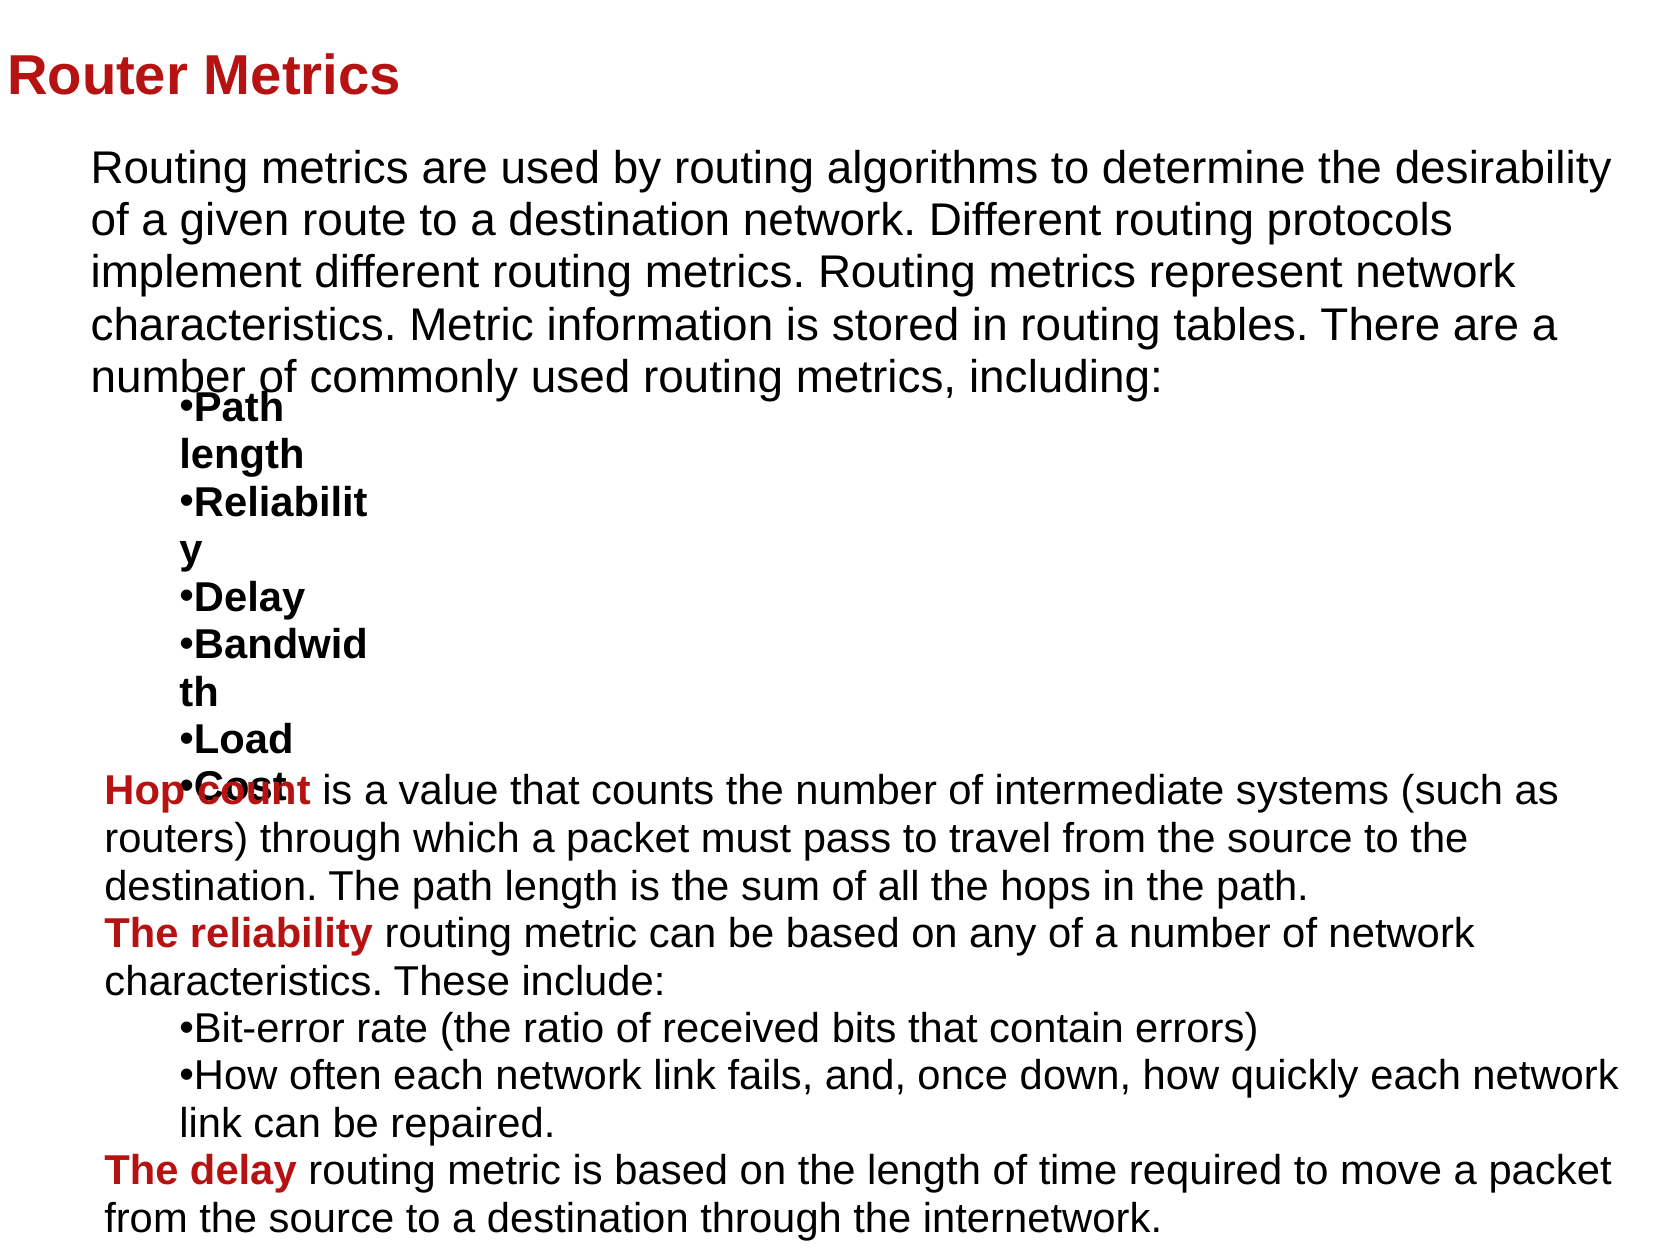

Router Metrics
Routing metrics are used by routing algorithms to determine the desirability of a given route to a destination network. Different routing protocols implement different routing metrics. Routing metrics represent network characteristics. Metric information is stored in routing tables. There are a number of commonly used routing metrics, including:
Path length
Reliability
Delay
Bandwidth
Load
Cost
Hop count is a value that counts the number of intermediate systems (such as
routers) through which a packet must pass to travel from the source to the
destination. The path length is the sum of all the hops in the path.
The reliability routing metric can be based on any of a number of network characteristics. These include:
Bit-error rate (the ratio of received bits that contain errors)
How often each network link fails, and, once down, how quickly each network link can be repaired.
The delay routing metric is based on the length of time required to move a packet from the source to a destination through the internetwork.